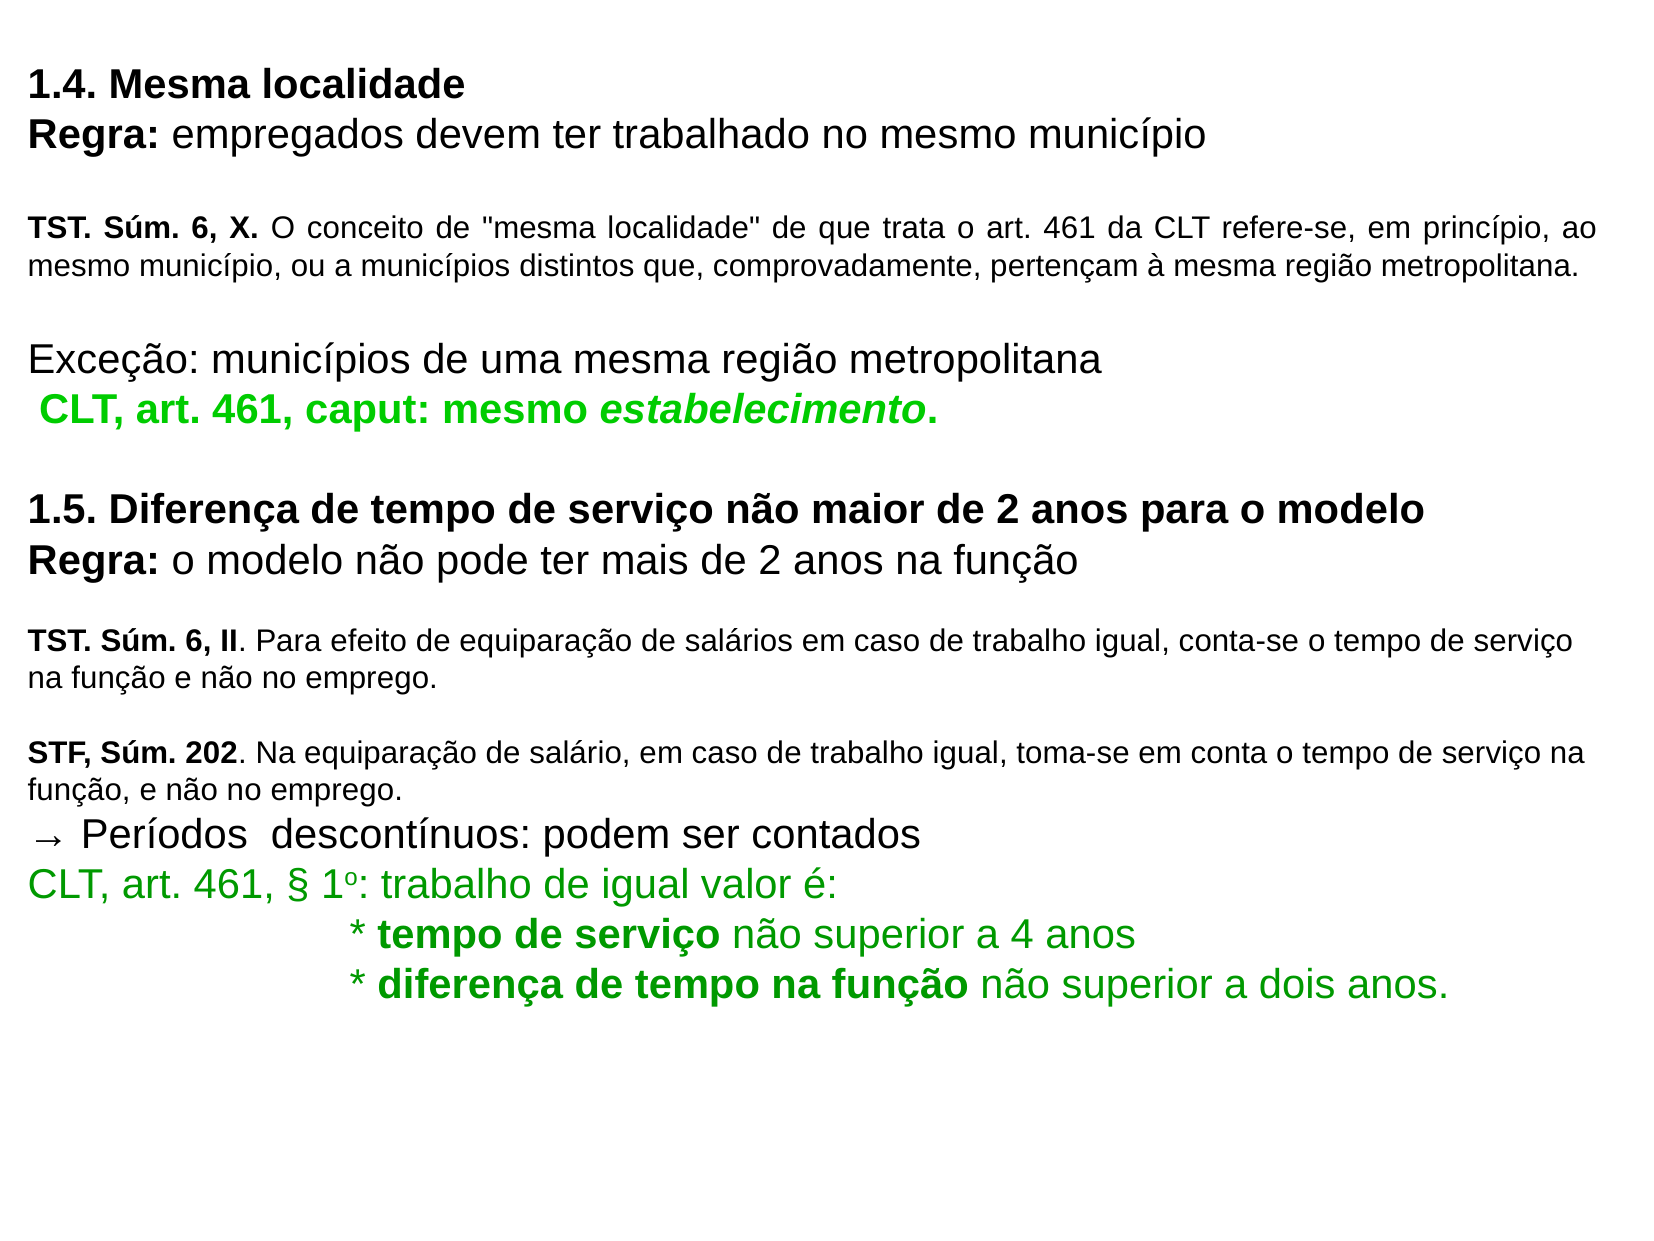

1.4. Mesma localidade
Regra: empregados devem ter trabalhado no mesmo município
TST. Súm. 6, X. O conceito de "mesma localidade" de que trata o art. 461 da CLT refere-se, em princípio, ao mesmo município, ou a municípios distintos que, comprovadamente, pertençam à mesma região metropolitana.
Exceção: municípios de uma mesma região metropolitana
 CLT, art. 461, caput: mesmo estabelecimento.
1.5. Diferença de tempo de serviço não maior de 2 anos para o modelo
Regra: o modelo não pode ter mais de 2 anos na função
TST. Súm. 6, II. Para efeito de equiparação de salários em caso de trabalho igual, conta-se o tempo de serviço na função e não no emprego.
STF, Súm. 202. Na equiparação de salário, em caso de trabalho igual, toma-se em conta o tempo de serviço na função, e não no emprego.
→ Períodos descontínuos: podem ser contados
CLT, art. 461, § 1o: trabalho de igual valor é:
 * tempo de serviço não superior a 4 anos
 * diferença de tempo na função não superior a dois anos.